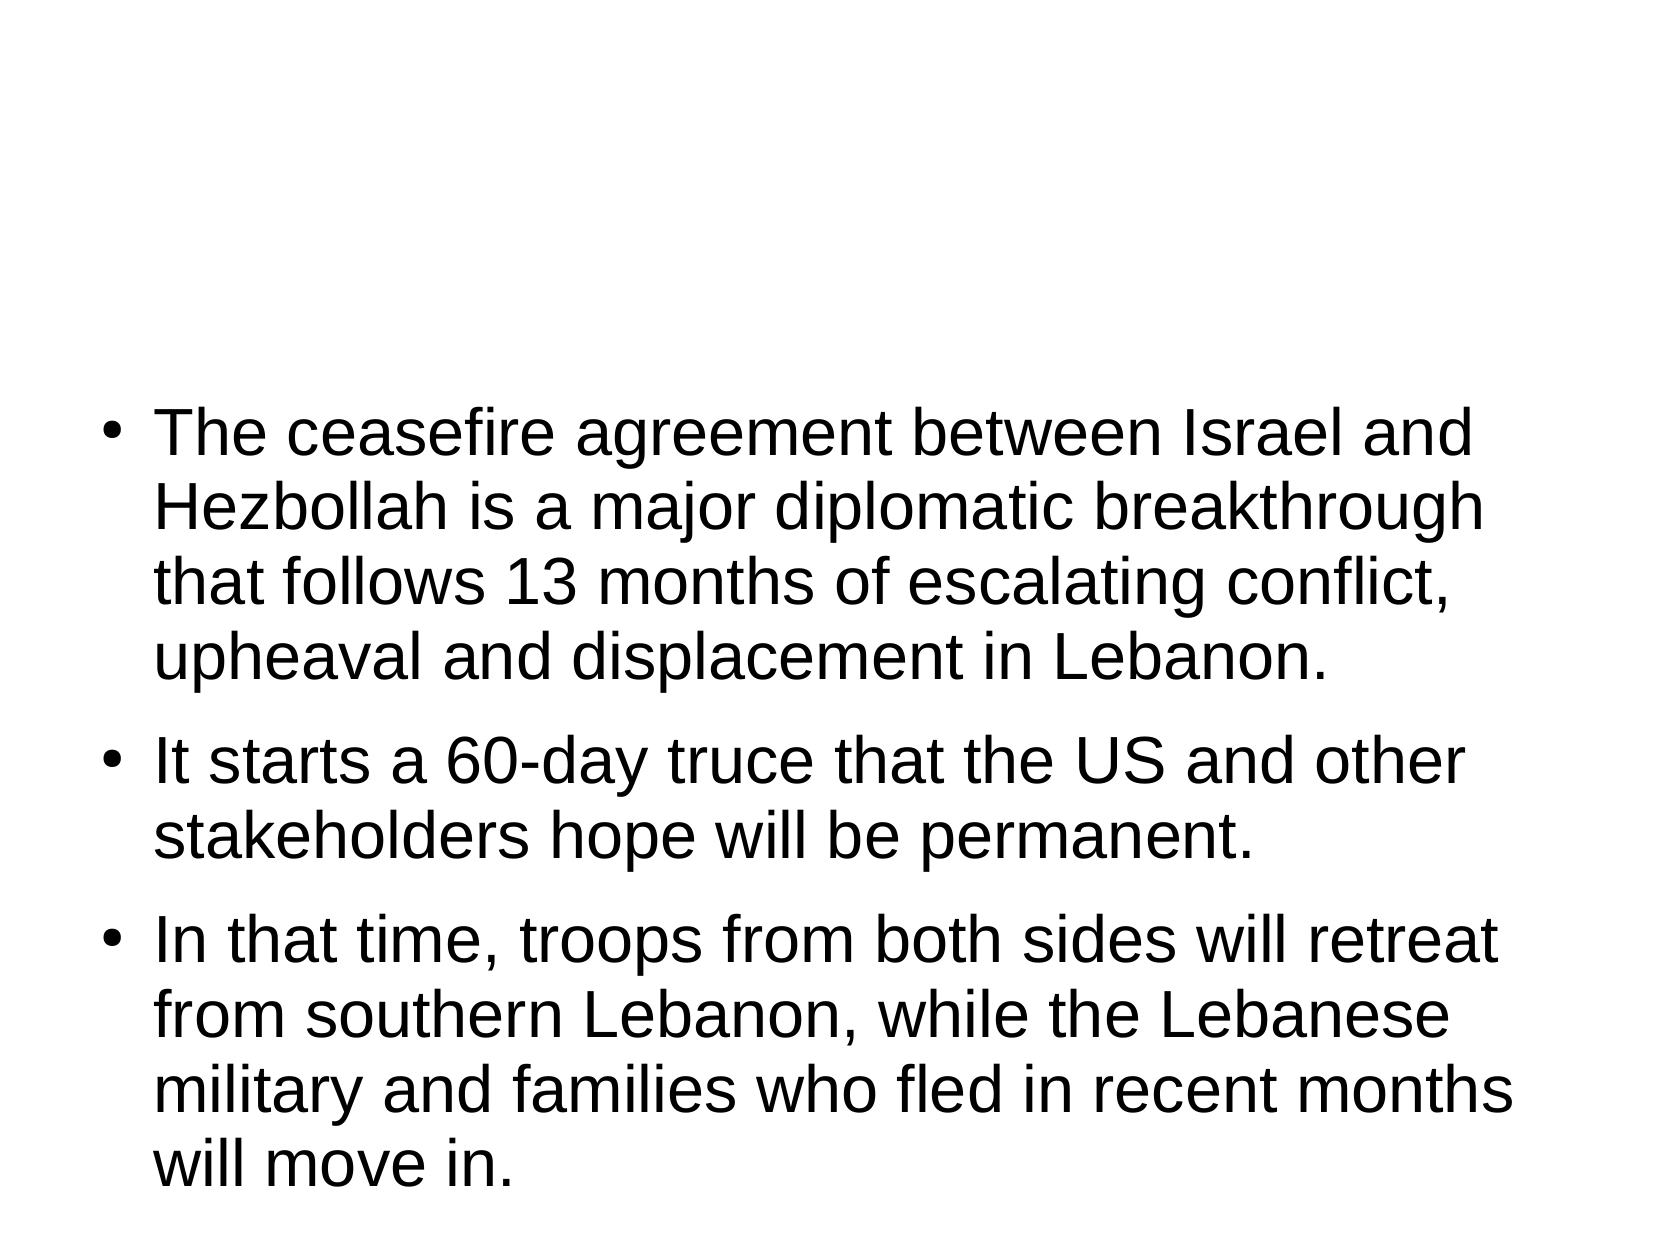

#
The ceasefire agreement between Israel and Hezbollah is a major diplomatic breakthrough that follows 13 months of escalating conflict, upheaval and displacement in Lebanon.
It starts a 60-day truce that the US and other stakeholders hope will be permanent.
In that time, troops from both sides will retreat from southern Lebanon, while the Lebanese military and families who fled in recent months will move in.